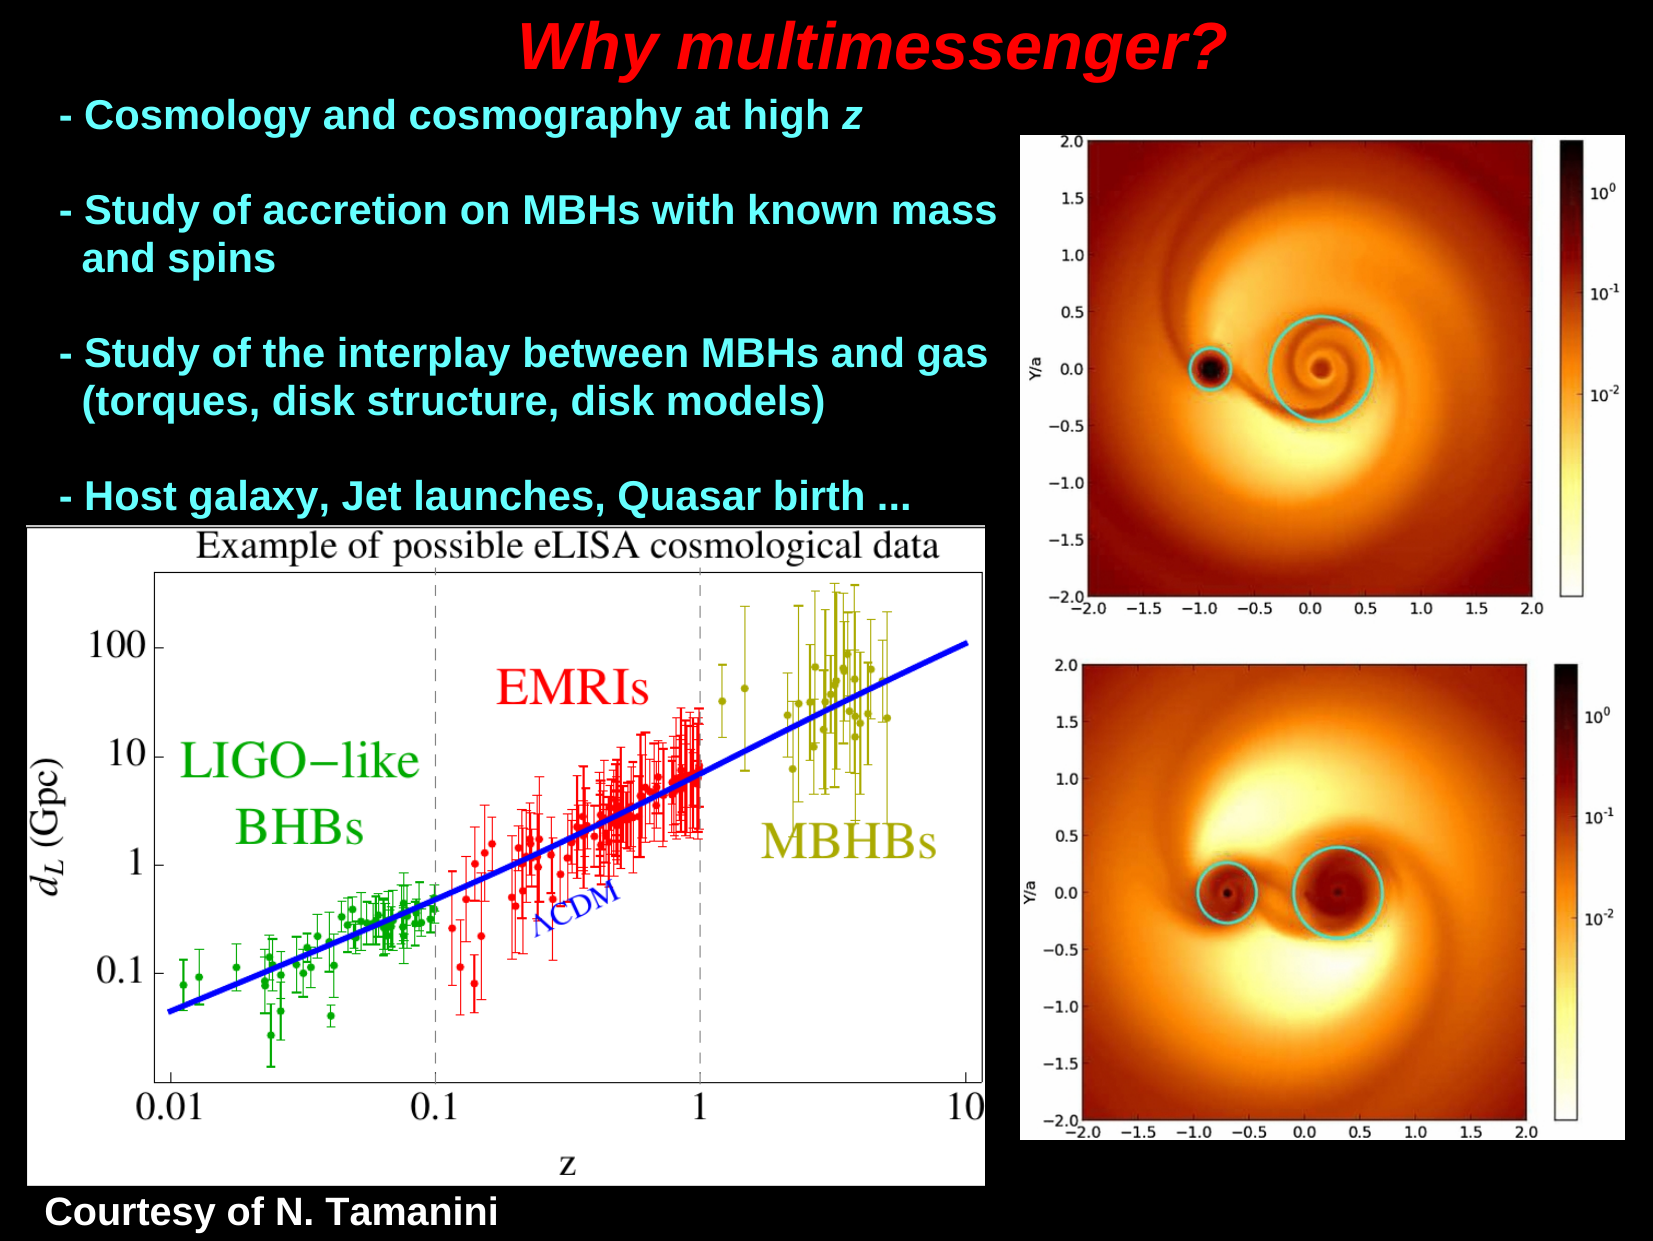

Why multimessenger?
- Cosmology and cosmography at high z
- Study of accretion on MBHs with known mass
 and spins
- Study of the interplay between MBHs and gas
 (torques, disk structure, disk models)
- Host galaxy, Jet launches, Quasar birth ...
Courtesy of N. Tamanini